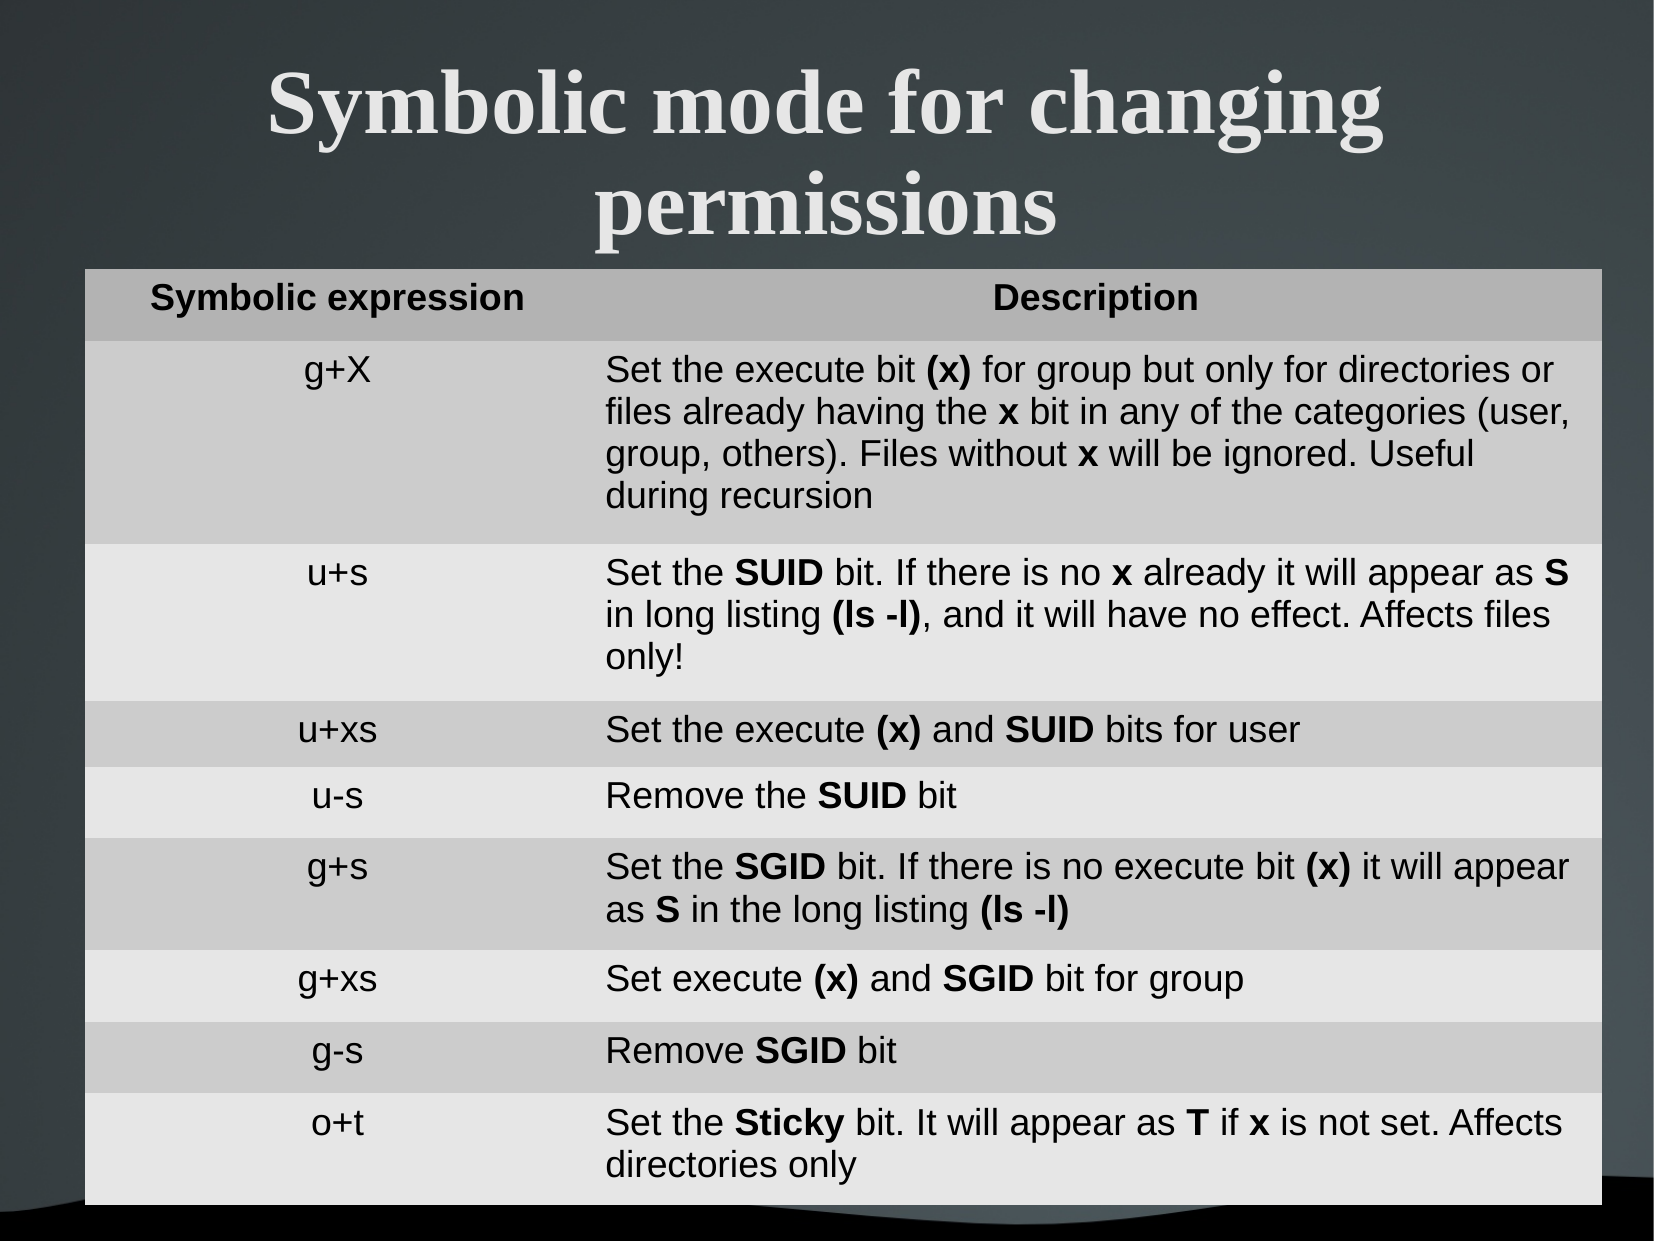

# Symbolic mode for changing permissions
| Symbolic expression | Description |
| --- | --- |
| g+X | Set the execute bit (x) for group but only for directories or files already having the x bit in any of the categories (user, group, others). Files without x will be ignored. Useful during recursion |
| u+s | Set the SUID bit. If there is no x already it will appear as S in long listing (ls -l), and it will have no effect. Affects files only! |
| u+xs | Set the execute (x) and SUID bits for user |
| u-s | Remove the SUID bit |
| g+s | Set the SGID bit. If there is no execute bit (x) it will appear as S in the long listing (ls -l) |
| g+xs | Set execute (x) and SGID bit for group |
| g-s | Remove SGID bit |
| o+t | Set the Sticky bit. It will appear as T if x is not set. Affects directories only |